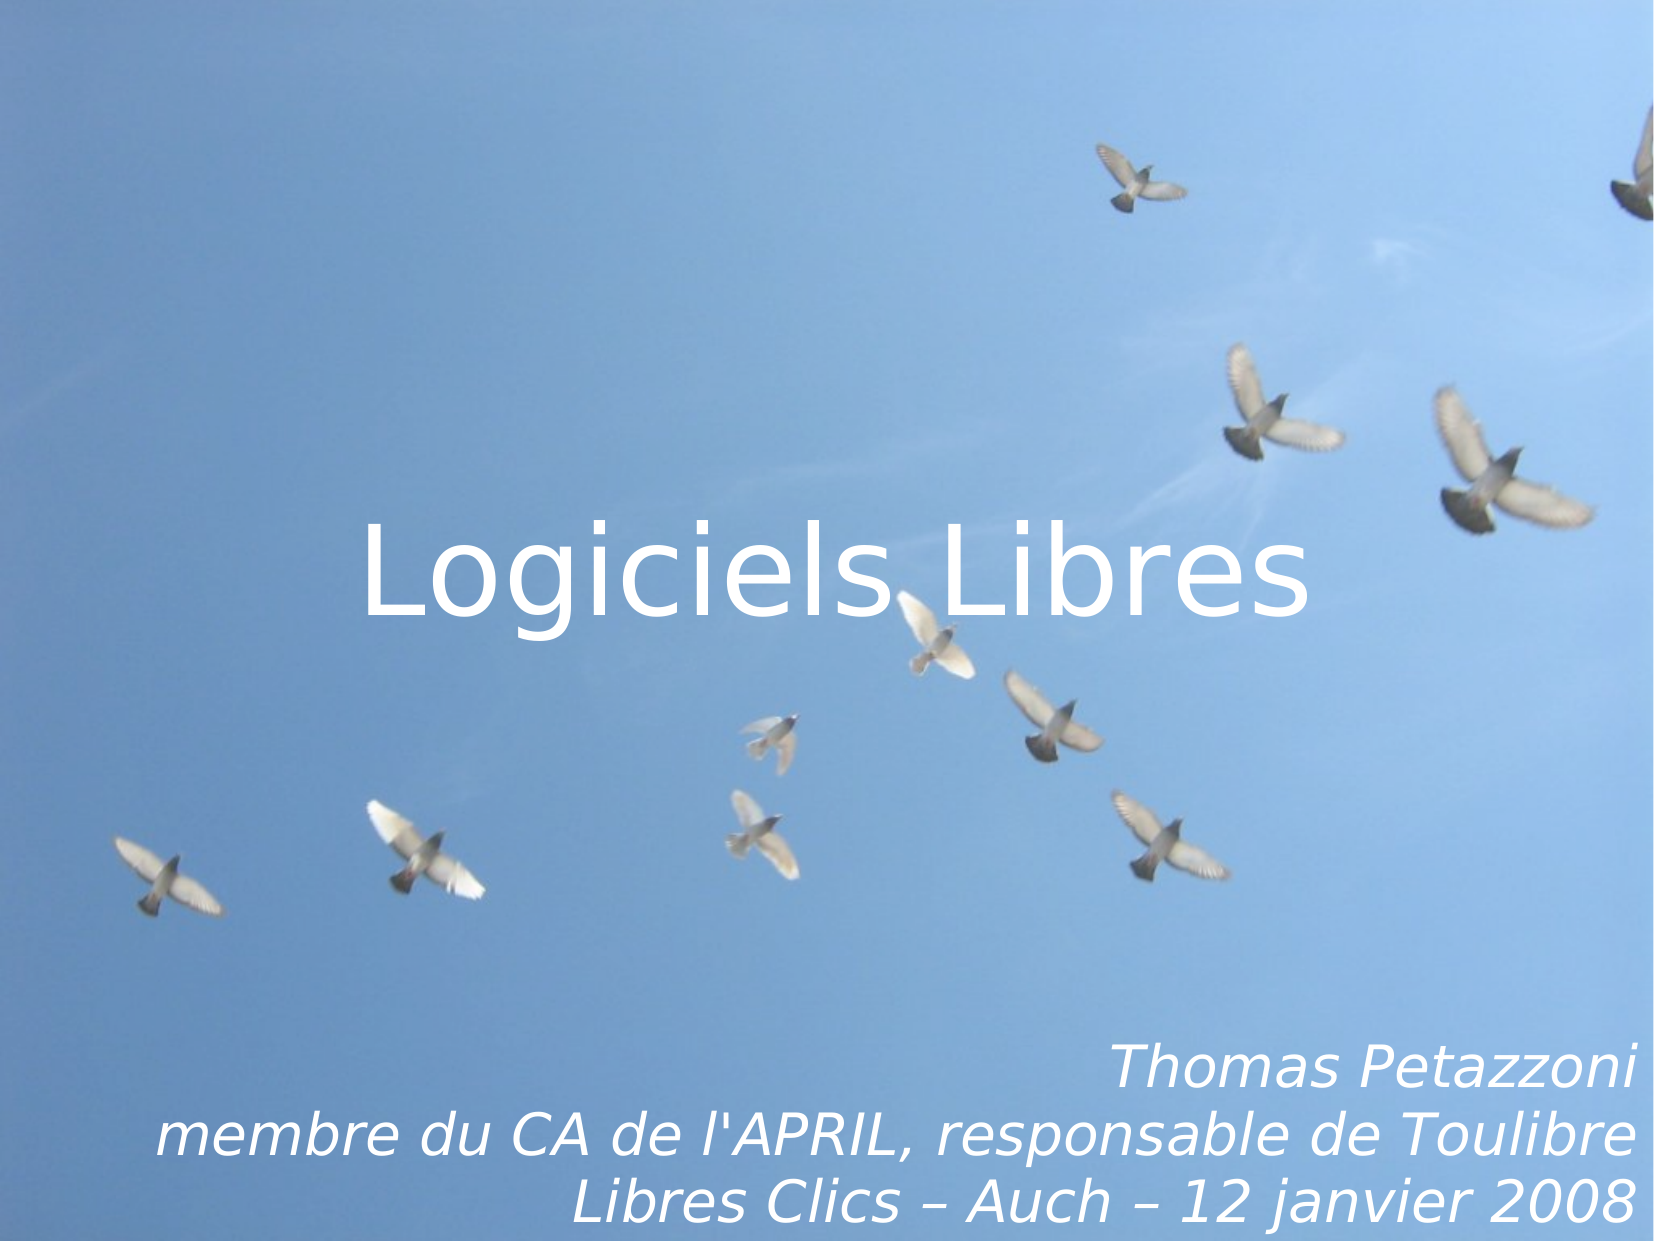

# Logiciels Libres
Thomas Petazzoni
membre du CA de l'APRIL, responsable de Toulibre
Libres Clics – Auch – 12 janvier 2008